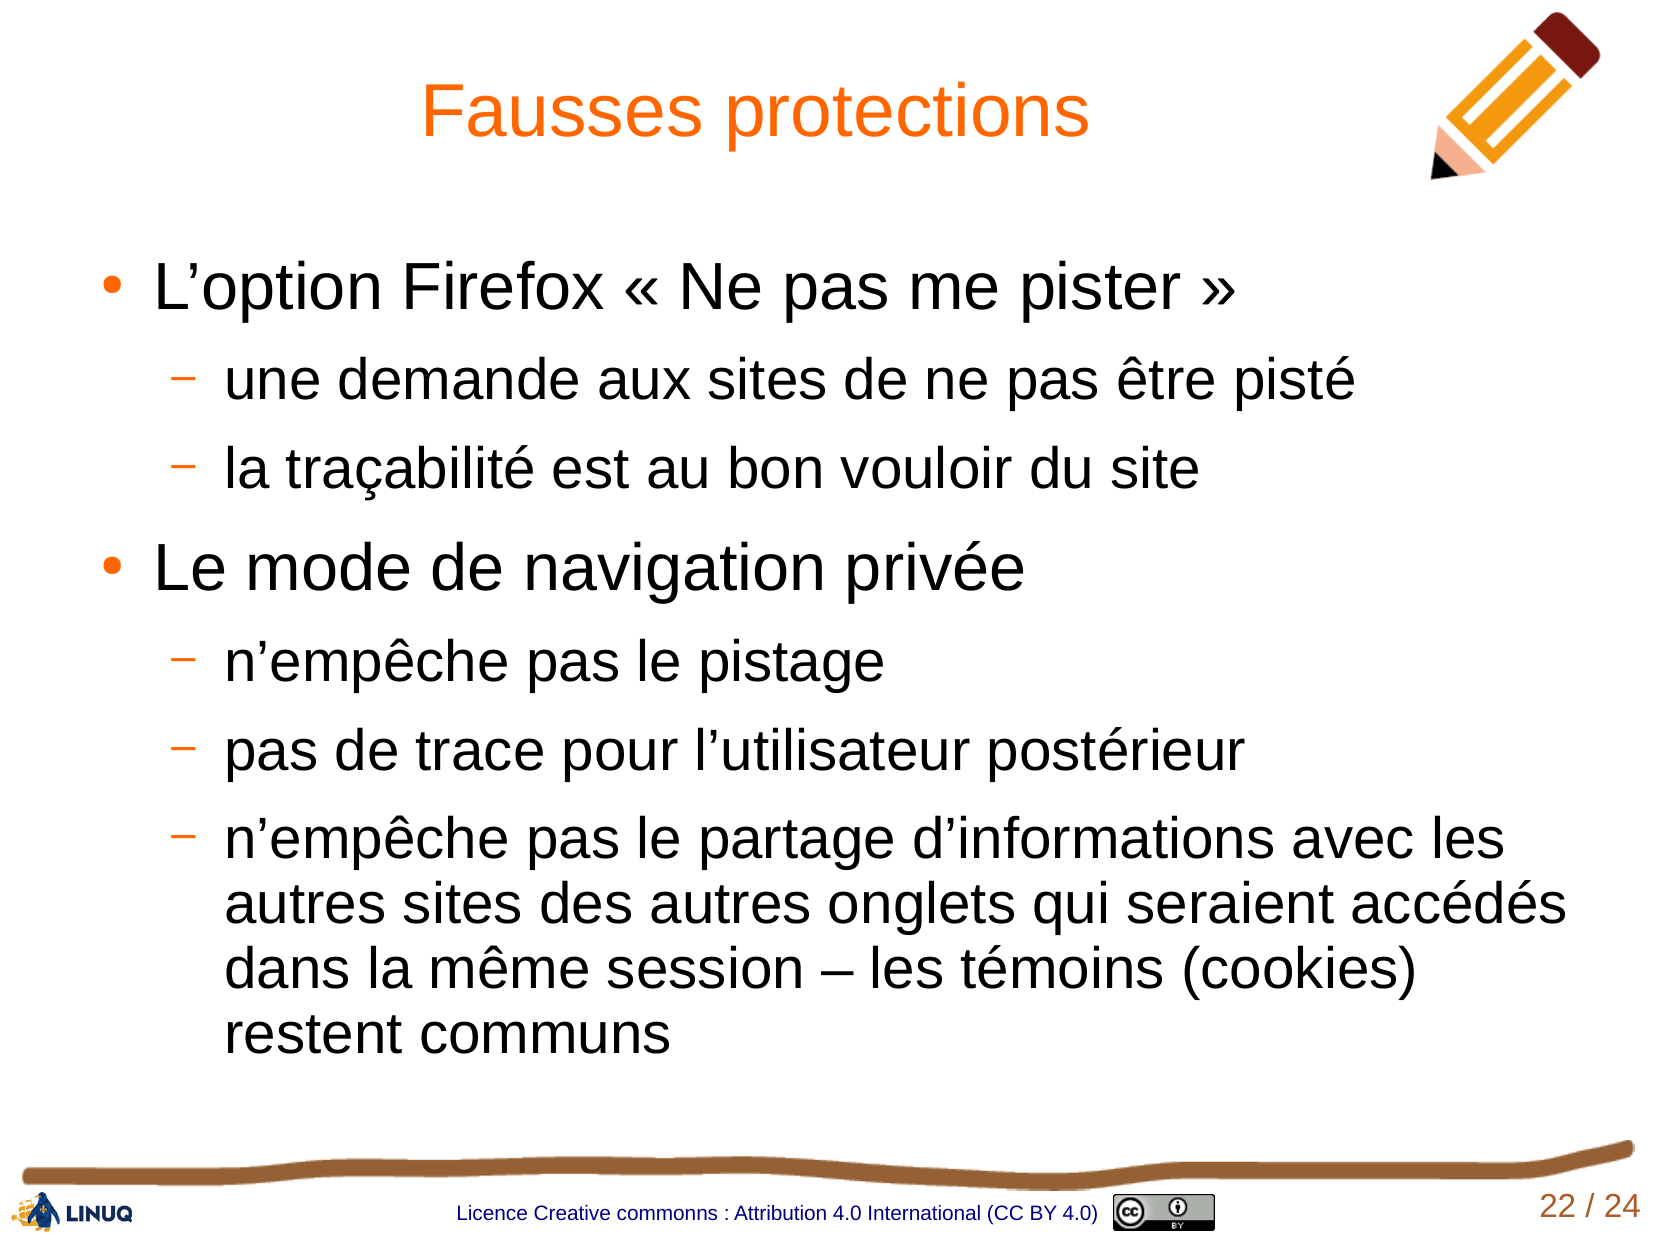

# Fausses protections
L’option Firefox « Ne pas me pister »
une demande aux sites de ne pas être pisté
la traçabilité est au bon vouloir du site
Le mode de navigation privée
n’empêche pas le pistage
pas de trace pour l’utilisateur postérieur
n’empêche pas le partage d’informations avec les autres sites des autres onglets qui seraient accédés dans la même session – les témoins (cookies) restent communs